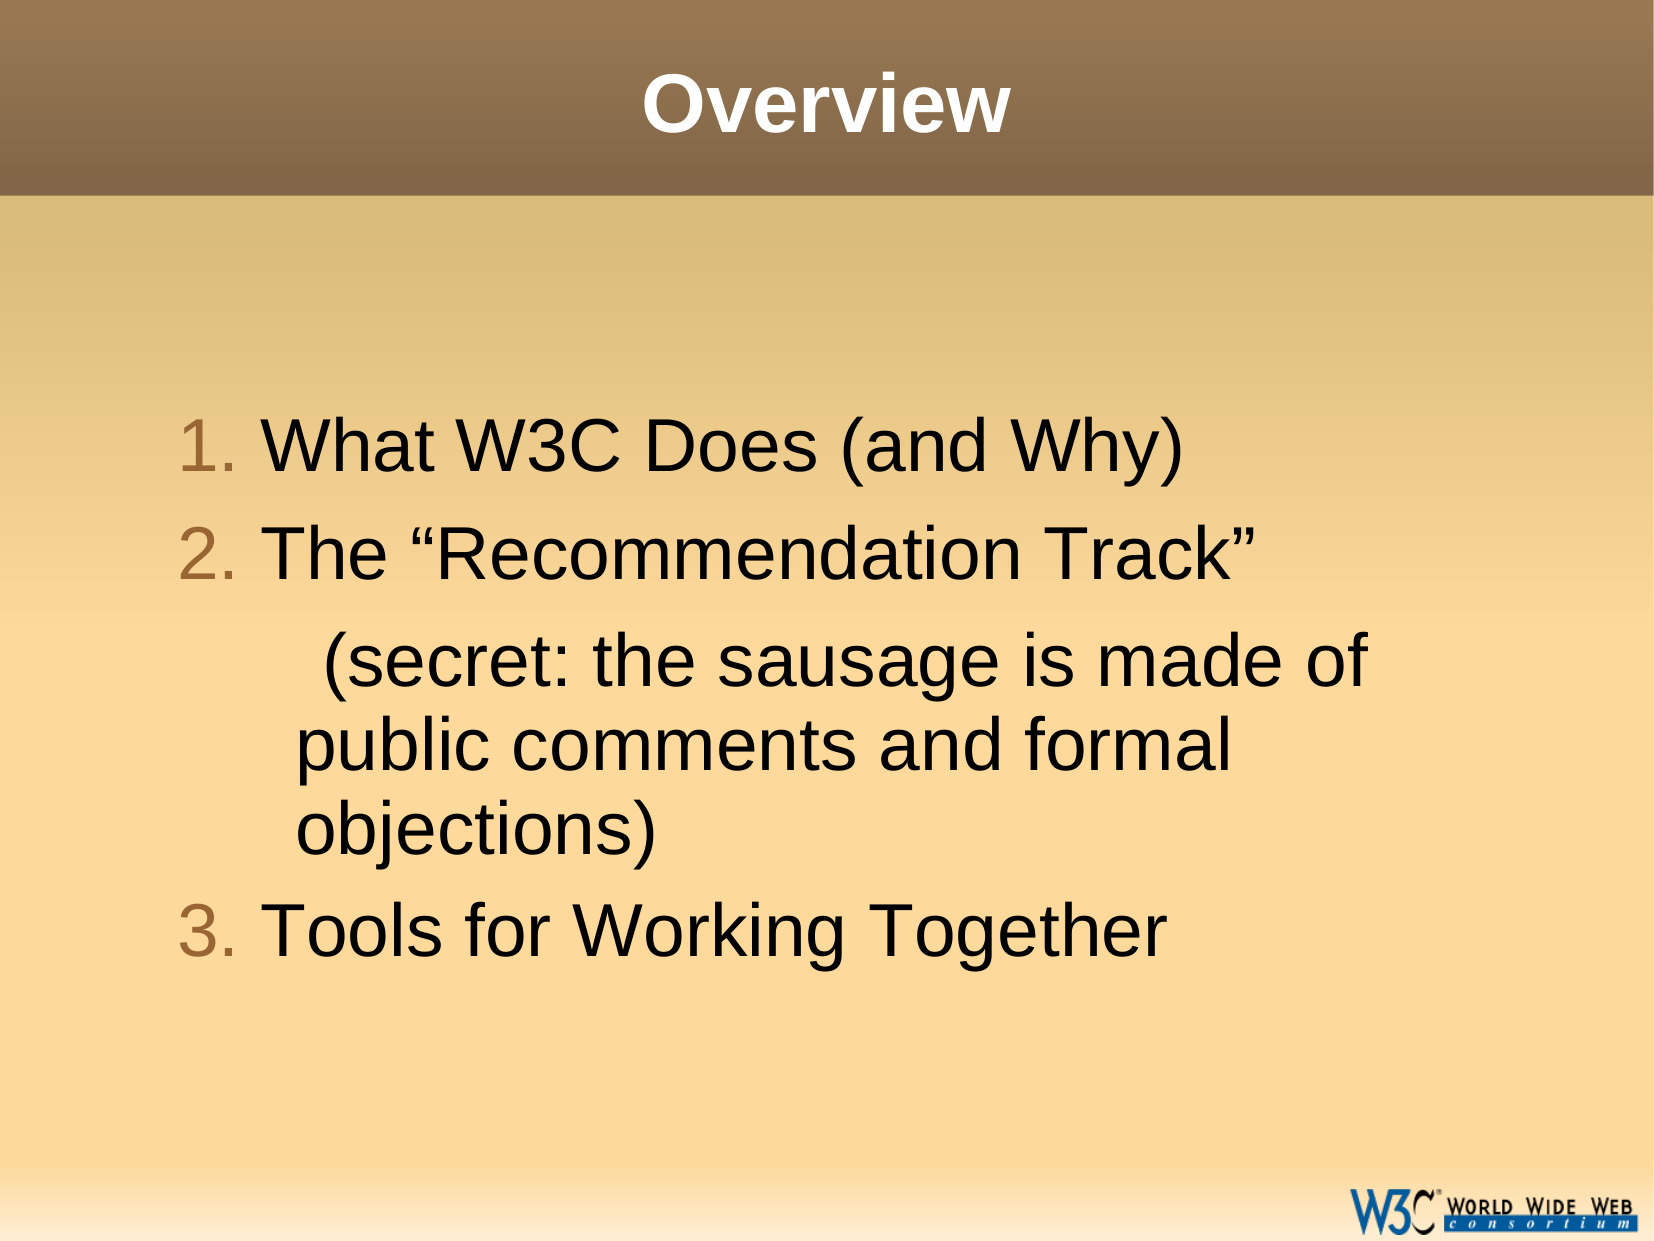

# Overview
 What W3C Does (and Why)
 The “Recommendation Track”
(secret: the sausage is made of public comments and formal objections)
 Tools for Working Together